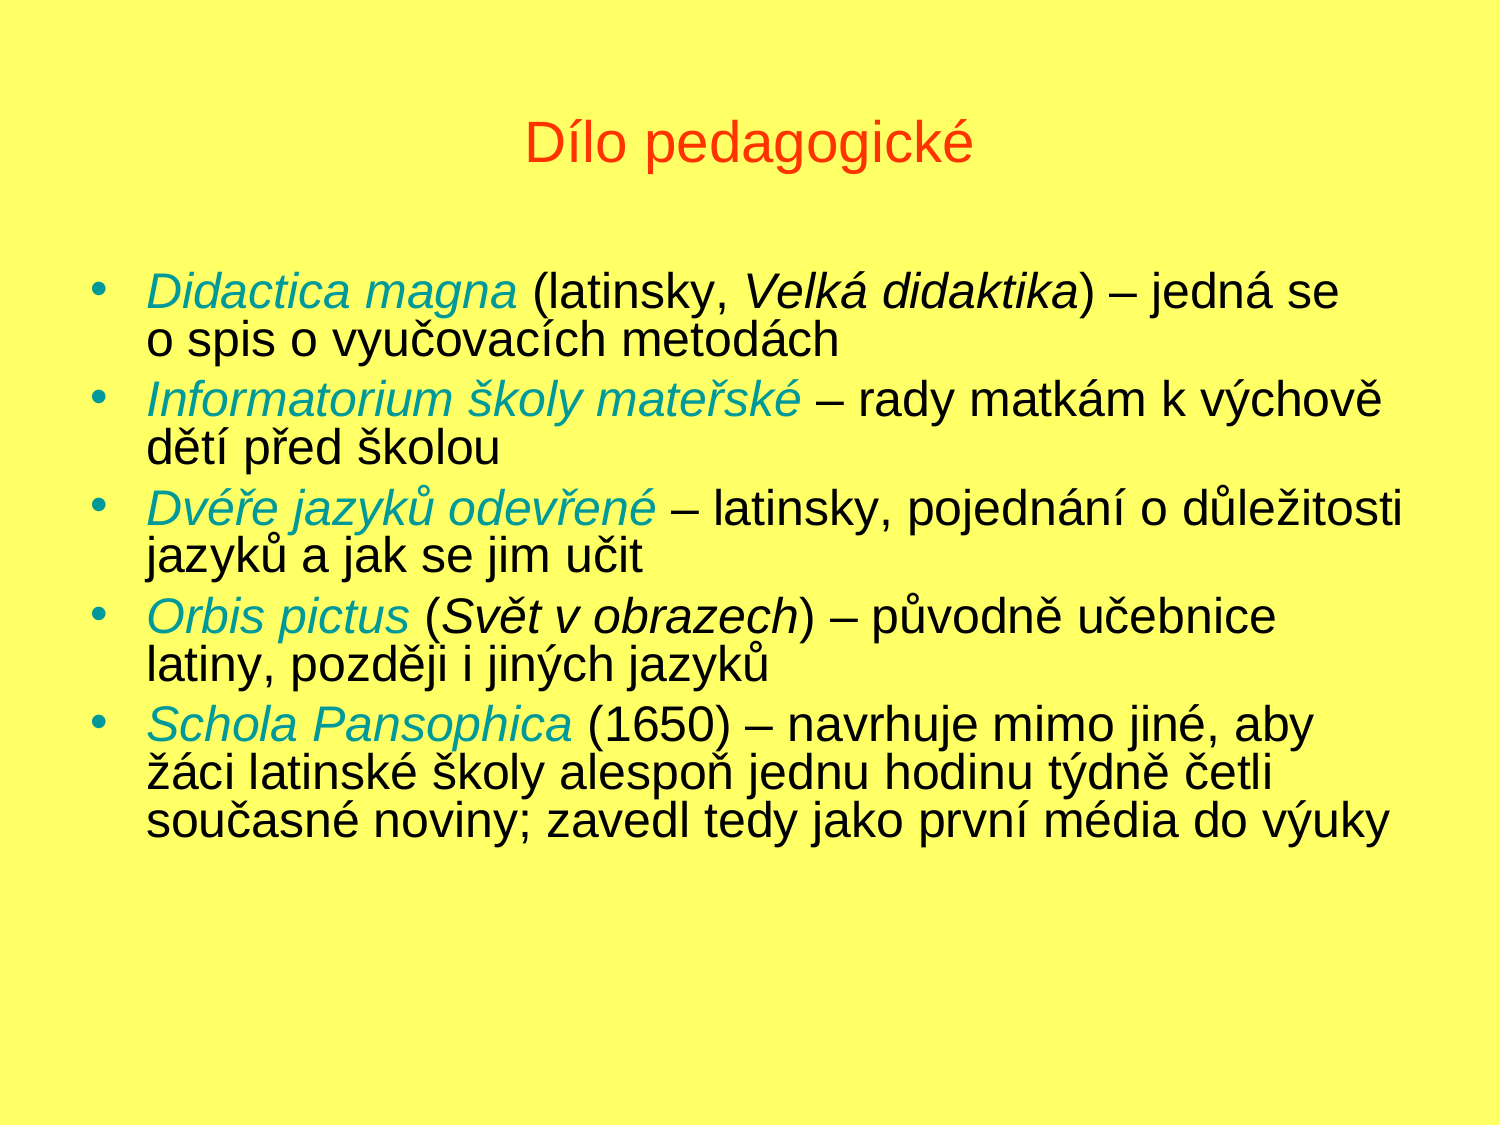

# Dílo pedagogické
Didactica magna (latinsky, Velká didaktika) – jedná se
o spis o vyučovacích metodách
Informatorium školy mateřské – rady matkám k výchově dětí před školou
Dvéře jazyků odevřené – latinsky, pojednání o důležitosti jazyků a jak se jim učit
Orbis pictus (Svět v obrazech) – původně učebnice latiny, později i jiných jazyků
Schola Pansophica (1650) – navrhuje mimo jiné, aby žáci latinské školy alespoň jednu hodinu týdně četli současné noviny; zavedl tedy jako první média do výuky